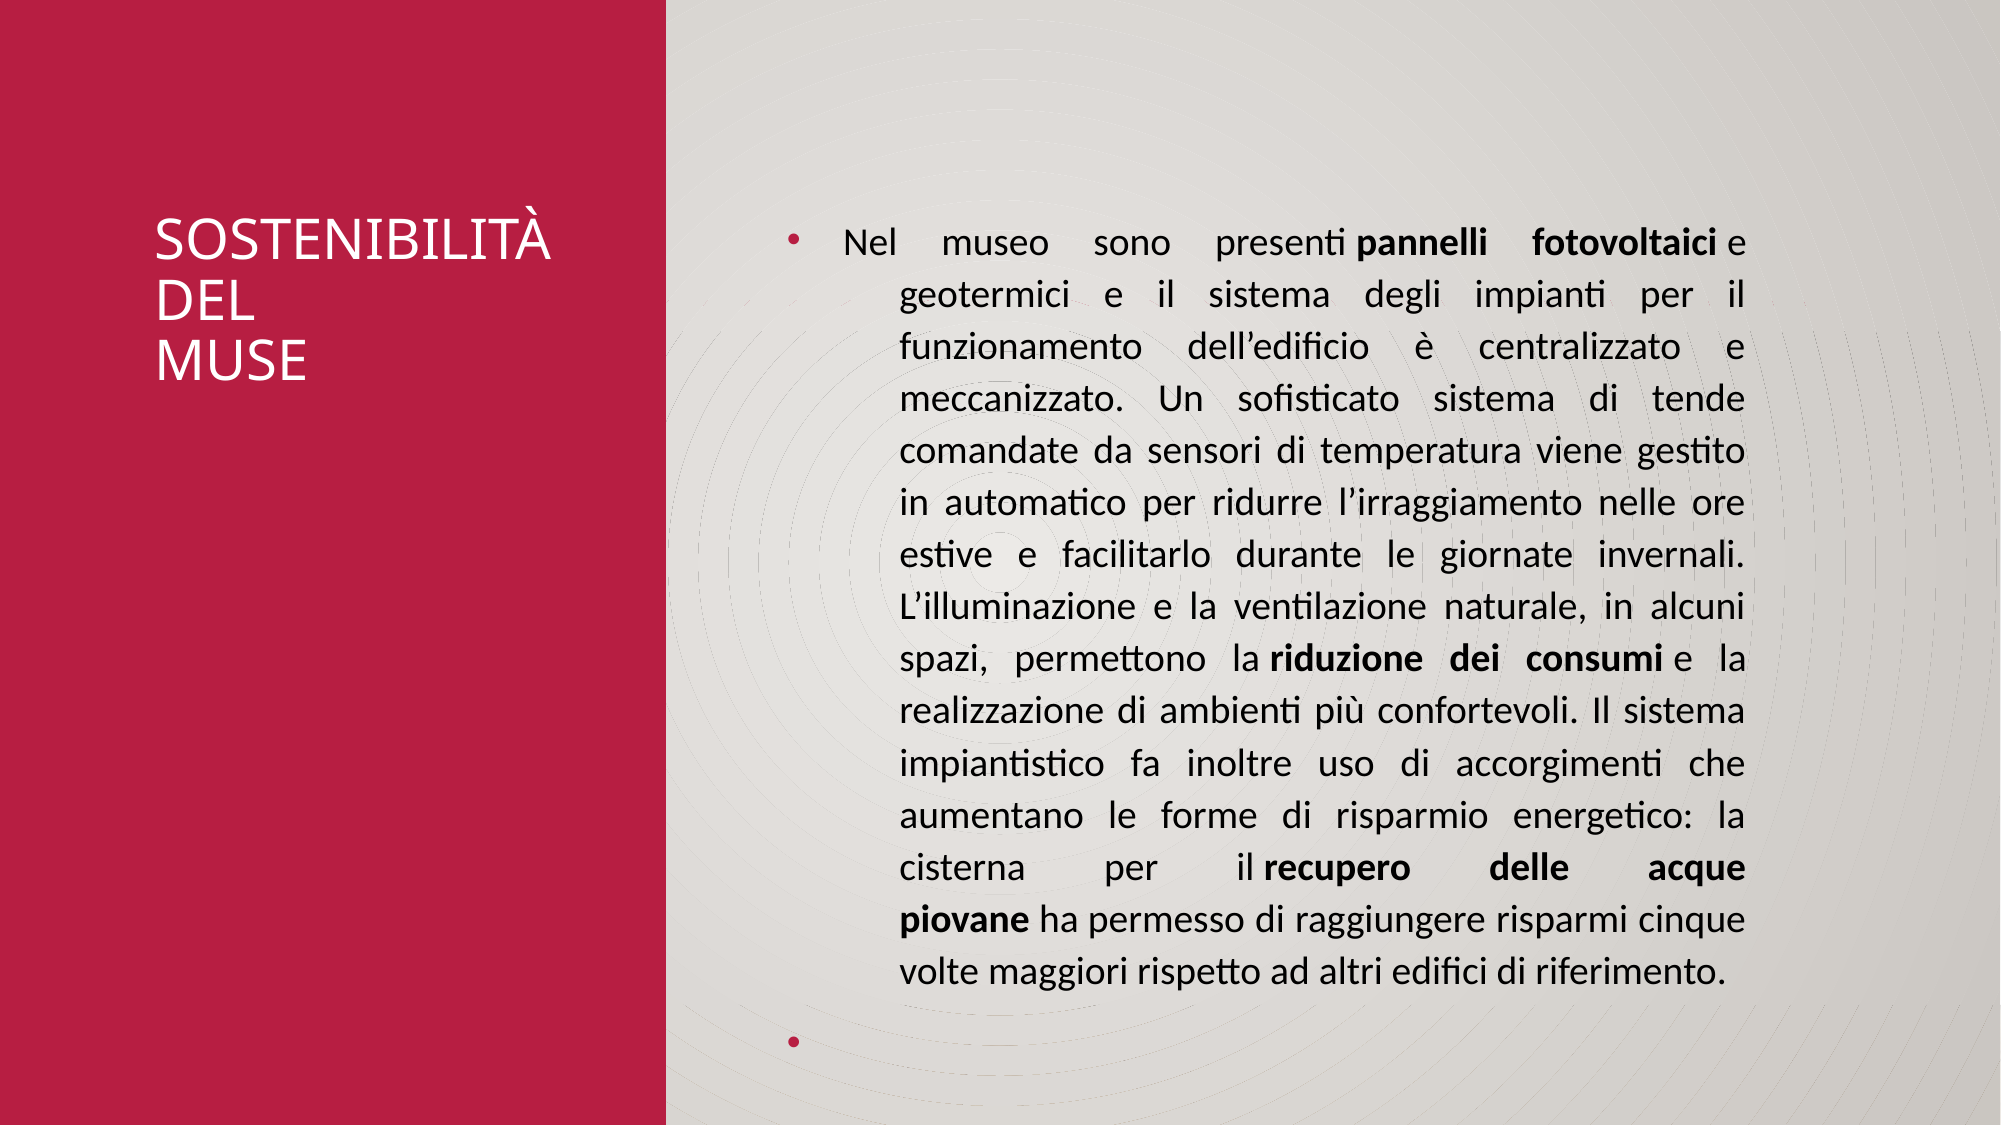

# Sostenibilità del muse
Nel museo sono presenti pannelli fotovoltaici e geotermici e il sistema degli impianti per il funzionamento dell’edificio è centralizzato e meccanizzato. Un sofisticato sistema di tende comandate da sensori di temperatura viene gestito in automatico per ridurre l’irraggiamento nelle ore estive e facilitarlo durante le giornate invernali. L’illuminazione e la ventilazione naturale, in alcuni spazi, permettono la riduzione dei consumi e la realizzazione di ambienti più confortevoli. Il sistema impiantistico fa inoltre uso di accorgimenti che aumentano le forme di risparmio energetico: la cisterna per il recupero delle acque piovane ha permesso di raggiungere risparmi cinque volte maggiori rispetto ad altri edifici di riferimento.